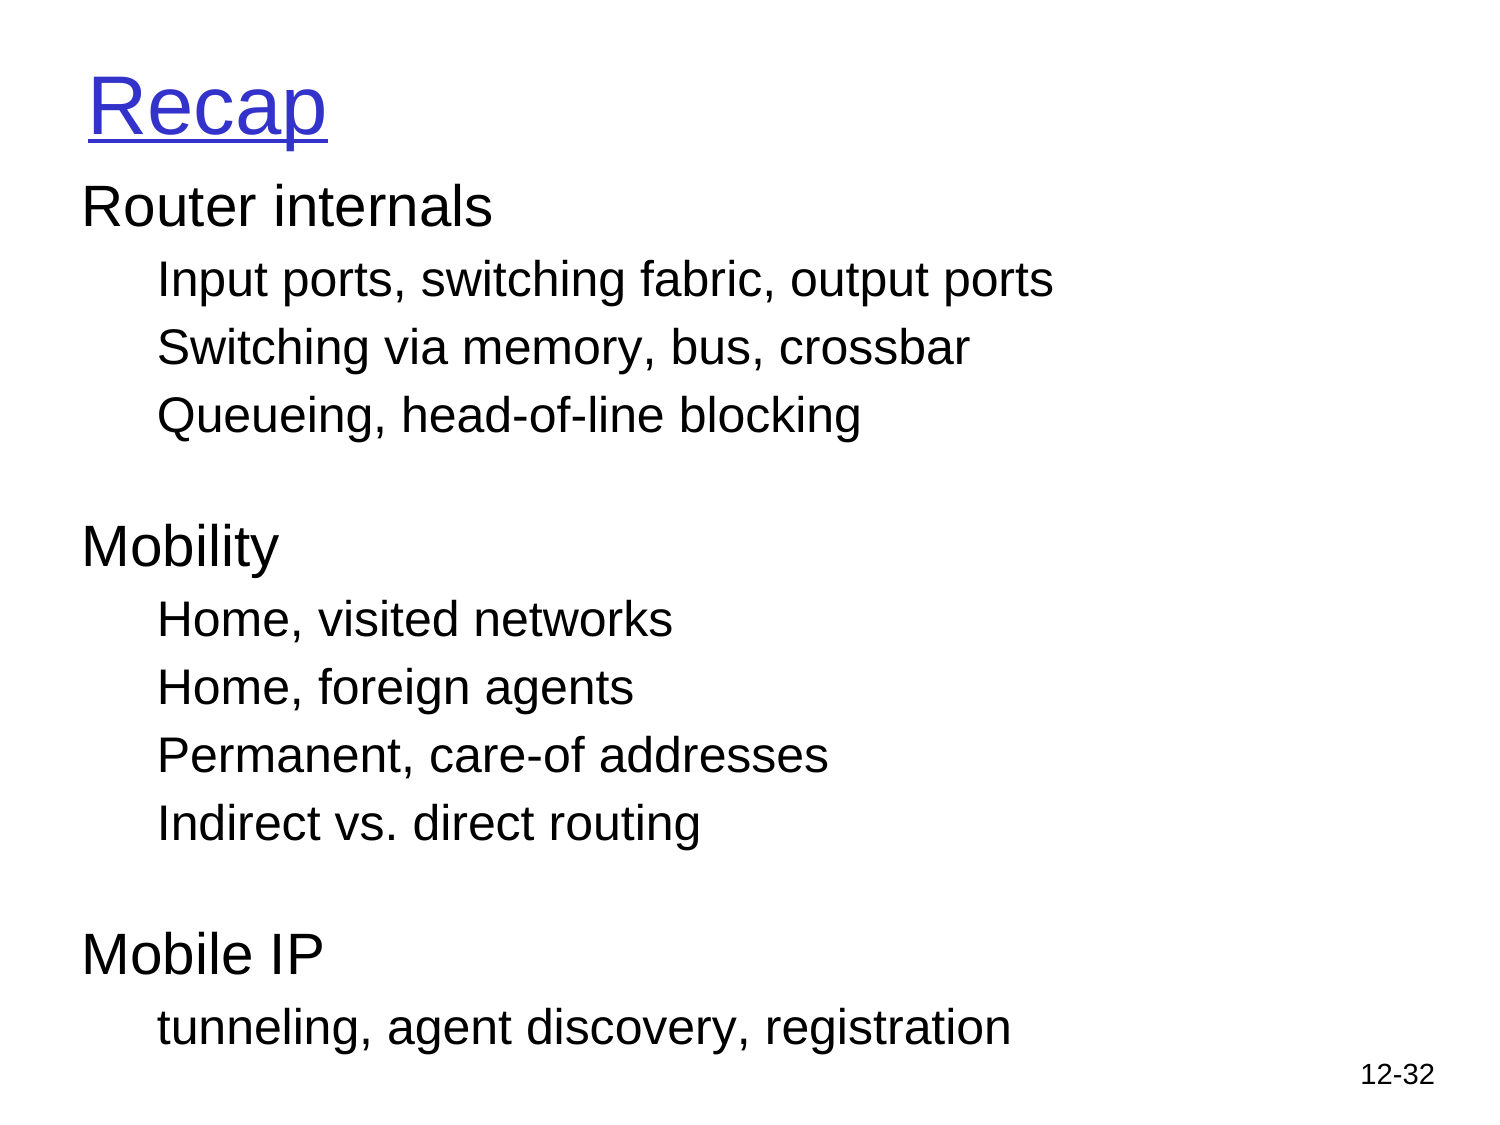

# Recap
Router internals
Input ports, switching fabric, output ports
Switching via memory, bus, crossbar
Queueing, head-of-line blocking
Mobility
Home, visited networks
Home, foreign agents
Permanent, care-of addresses
Indirect vs. direct routing
Mobile IP
tunneling, agent discovery, registration
32